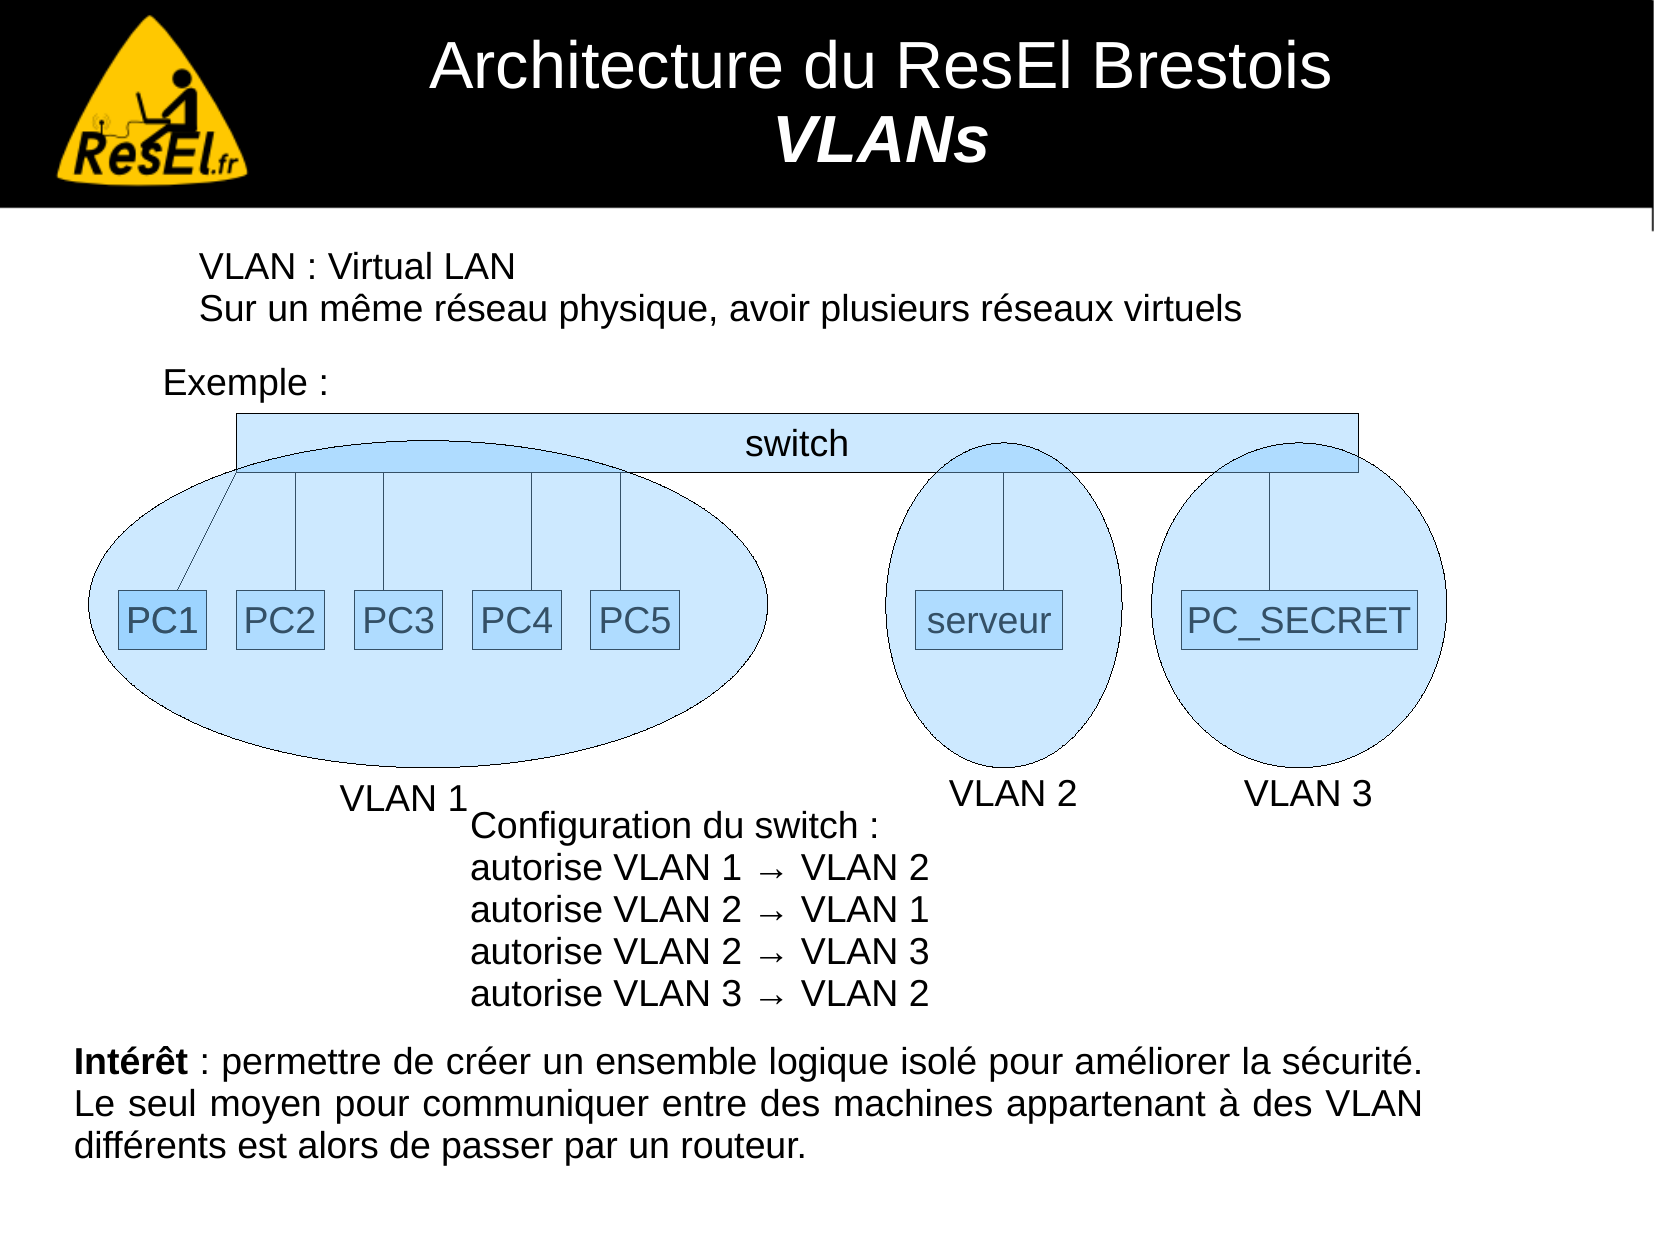

Architecture du ResEl Brestois
VLANs
VLAN : Virtual LAN
Sur un même réseau physique, avoir plusieurs réseaux virtuels
Exemple :
switch
PC1
PC1
PC2
PC3
PC4
PC5
serveur
PC_SECRET
VLAN 2
VLAN 3
VLAN 1
Configuration du switch :
autorise VLAN 1 → VLAN 2
autorise VLAN 2 → VLAN 1
autorise VLAN 2 → VLAN 3
autorise VLAN 3 → VLAN 2
Intérêt : permettre de créer un ensemble logique isolé pour améliorer la sécurité. Le seul moyen pour communiquer entre des machines appartenant à des VLAN différents est alors de passer par un routeur.